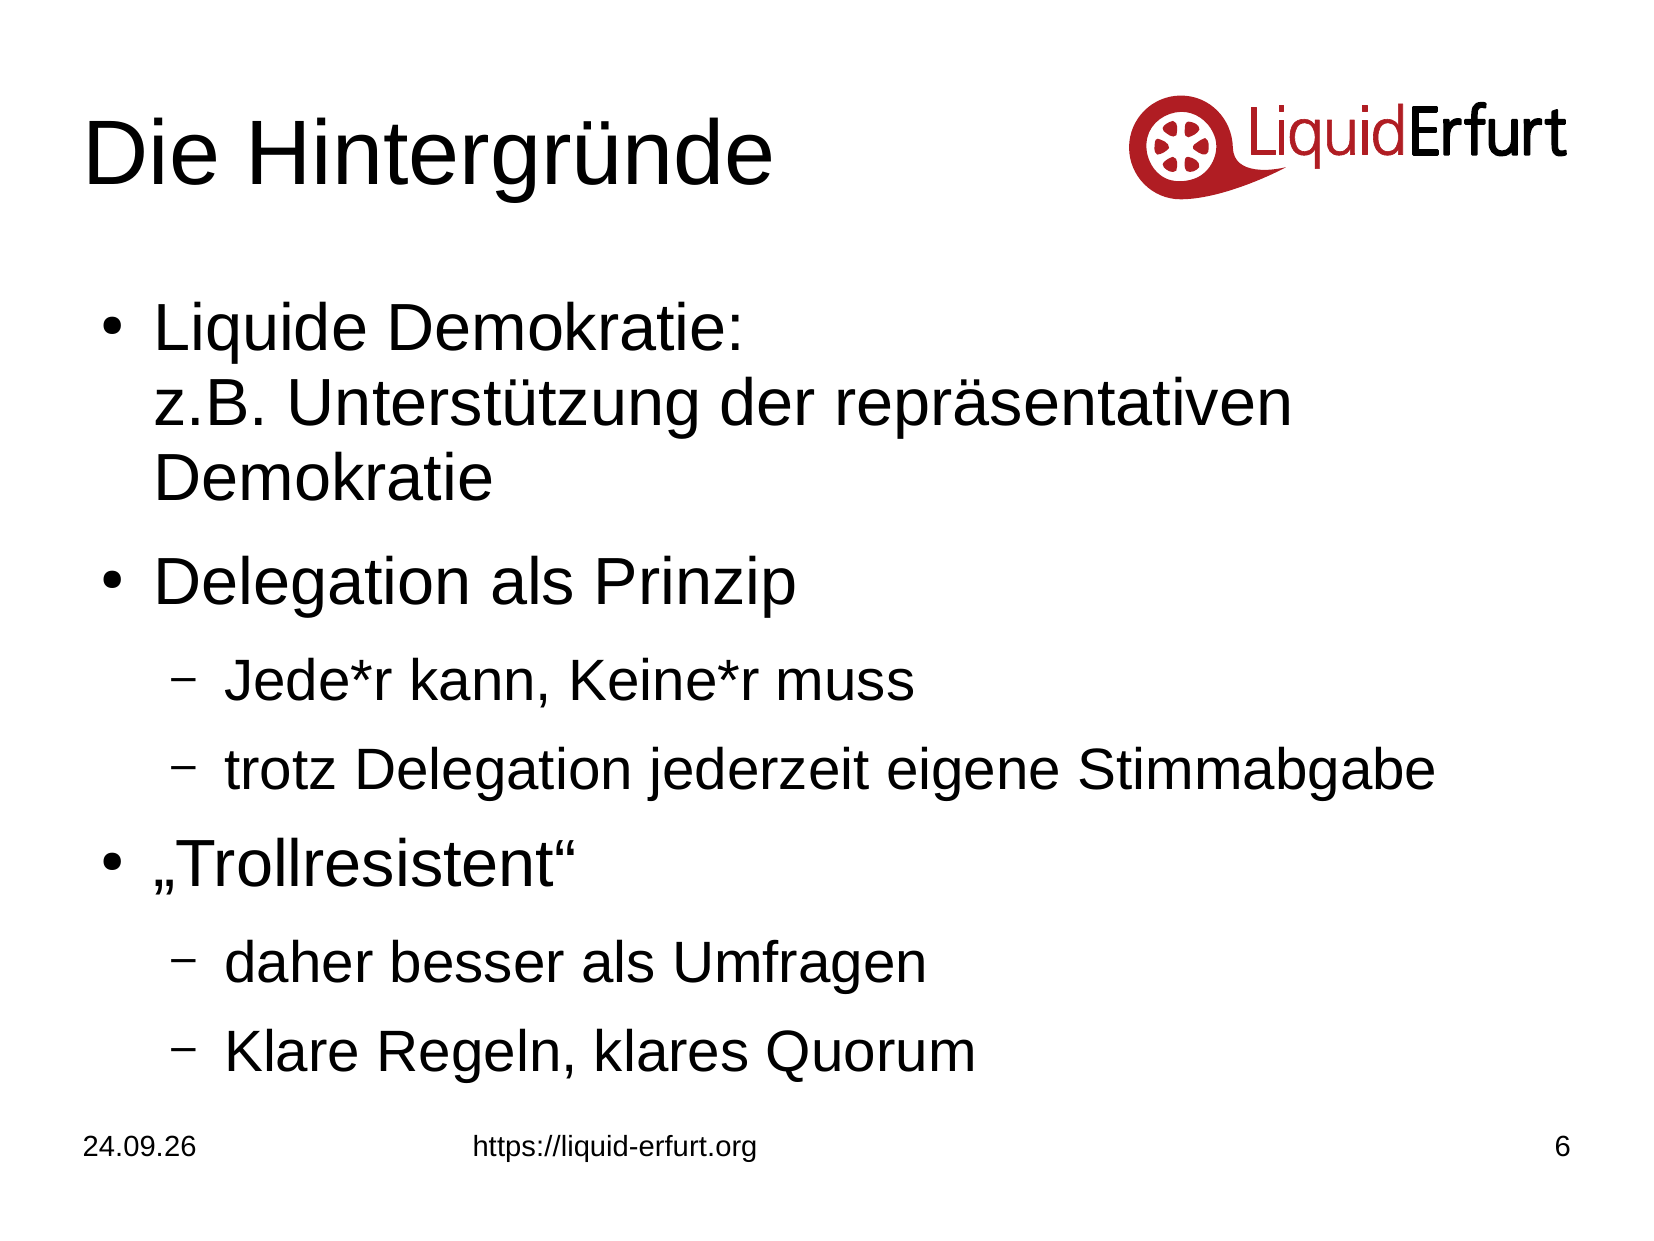

# Die Hintergründe
Liquide Demokratie:
z.B. Unterstützung der repräsentativen Demokratie
Delegation als Prinzip
Jede*r kann, Keine*r muss
trotz Delegation jederzeit eigene Stimmabgabe
„Trollresistent“
daher besser als Umfragen
Klare Regeln, klares Quorum
https://liquid-erfurt.org
6